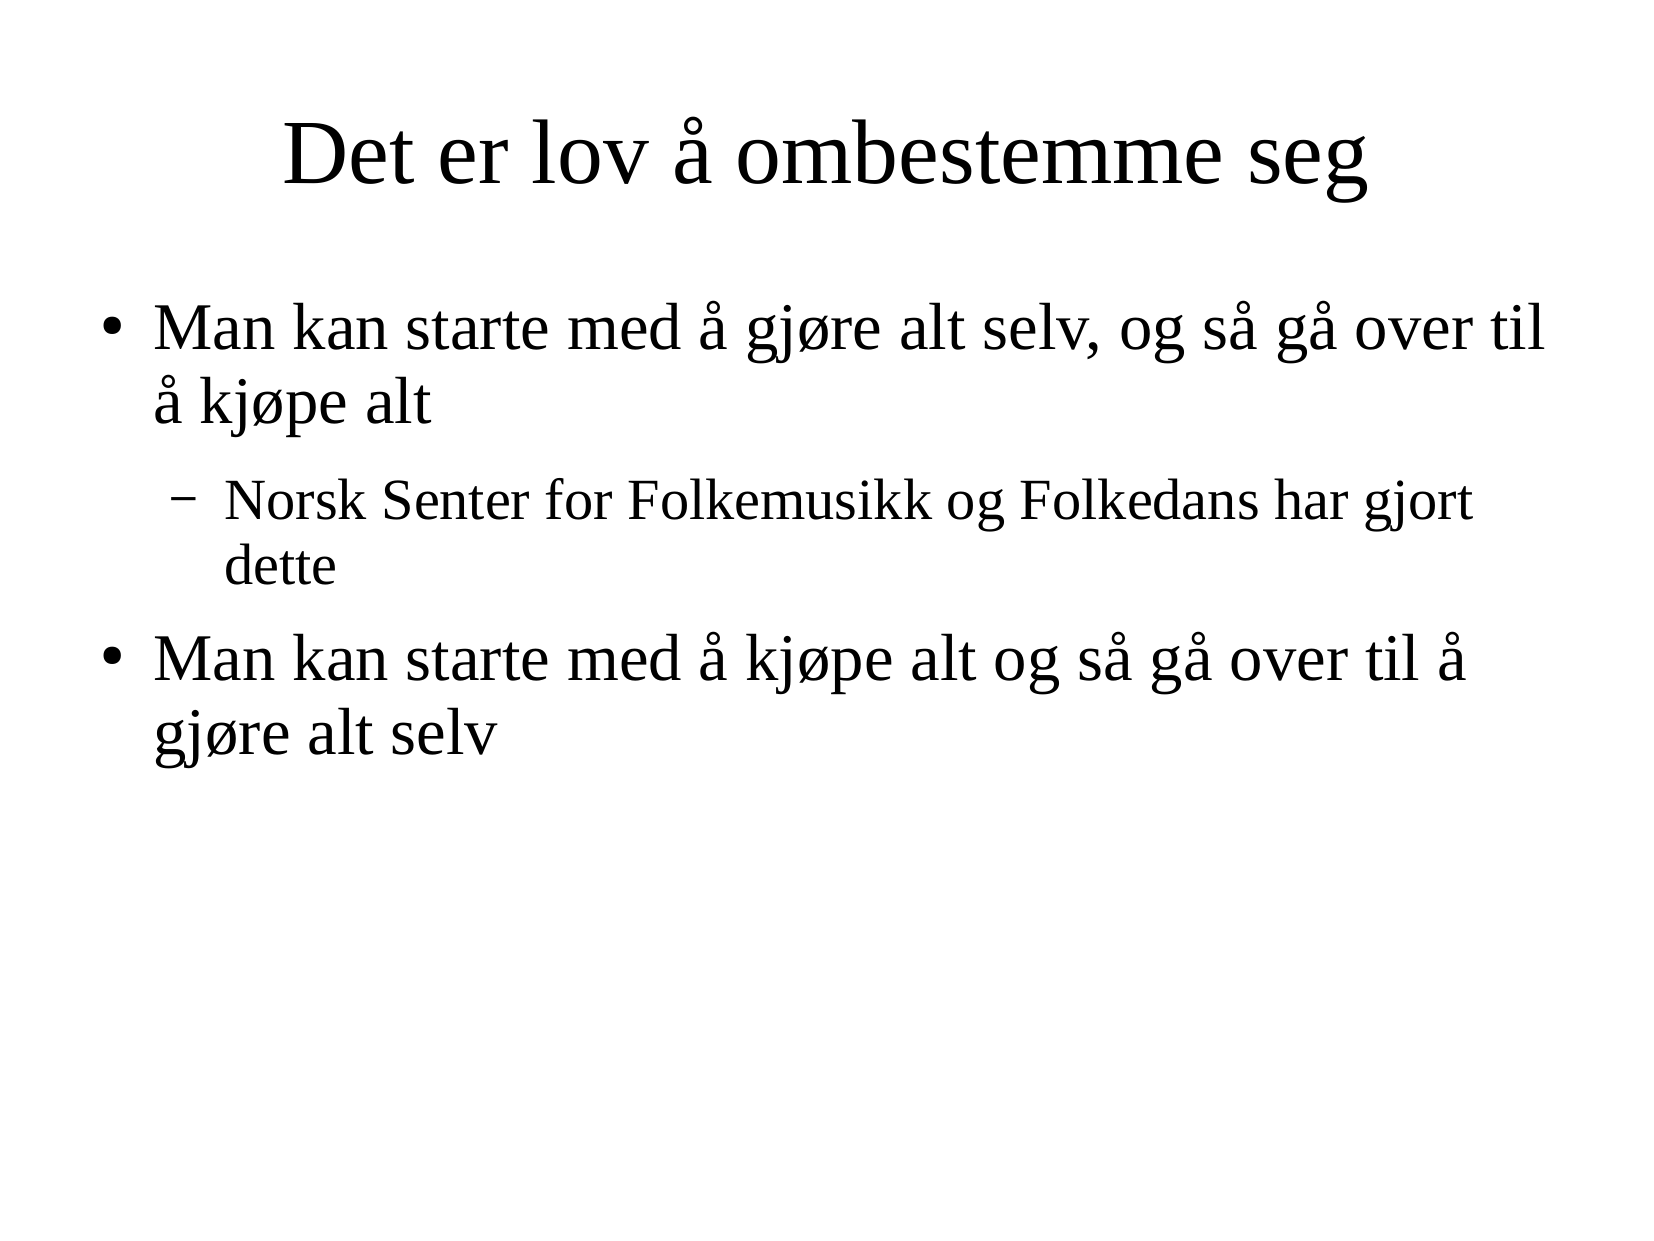

# Det er lov å ombestemme seg
Man kan starte med å gjøre alt selv, og så gå over til å kjøpe alt
Norsk Senter for Folkemusikk og Folkedans har gjort dette
Man kan starte med å kjøpe alt og så gå over til å gjøre alt selv